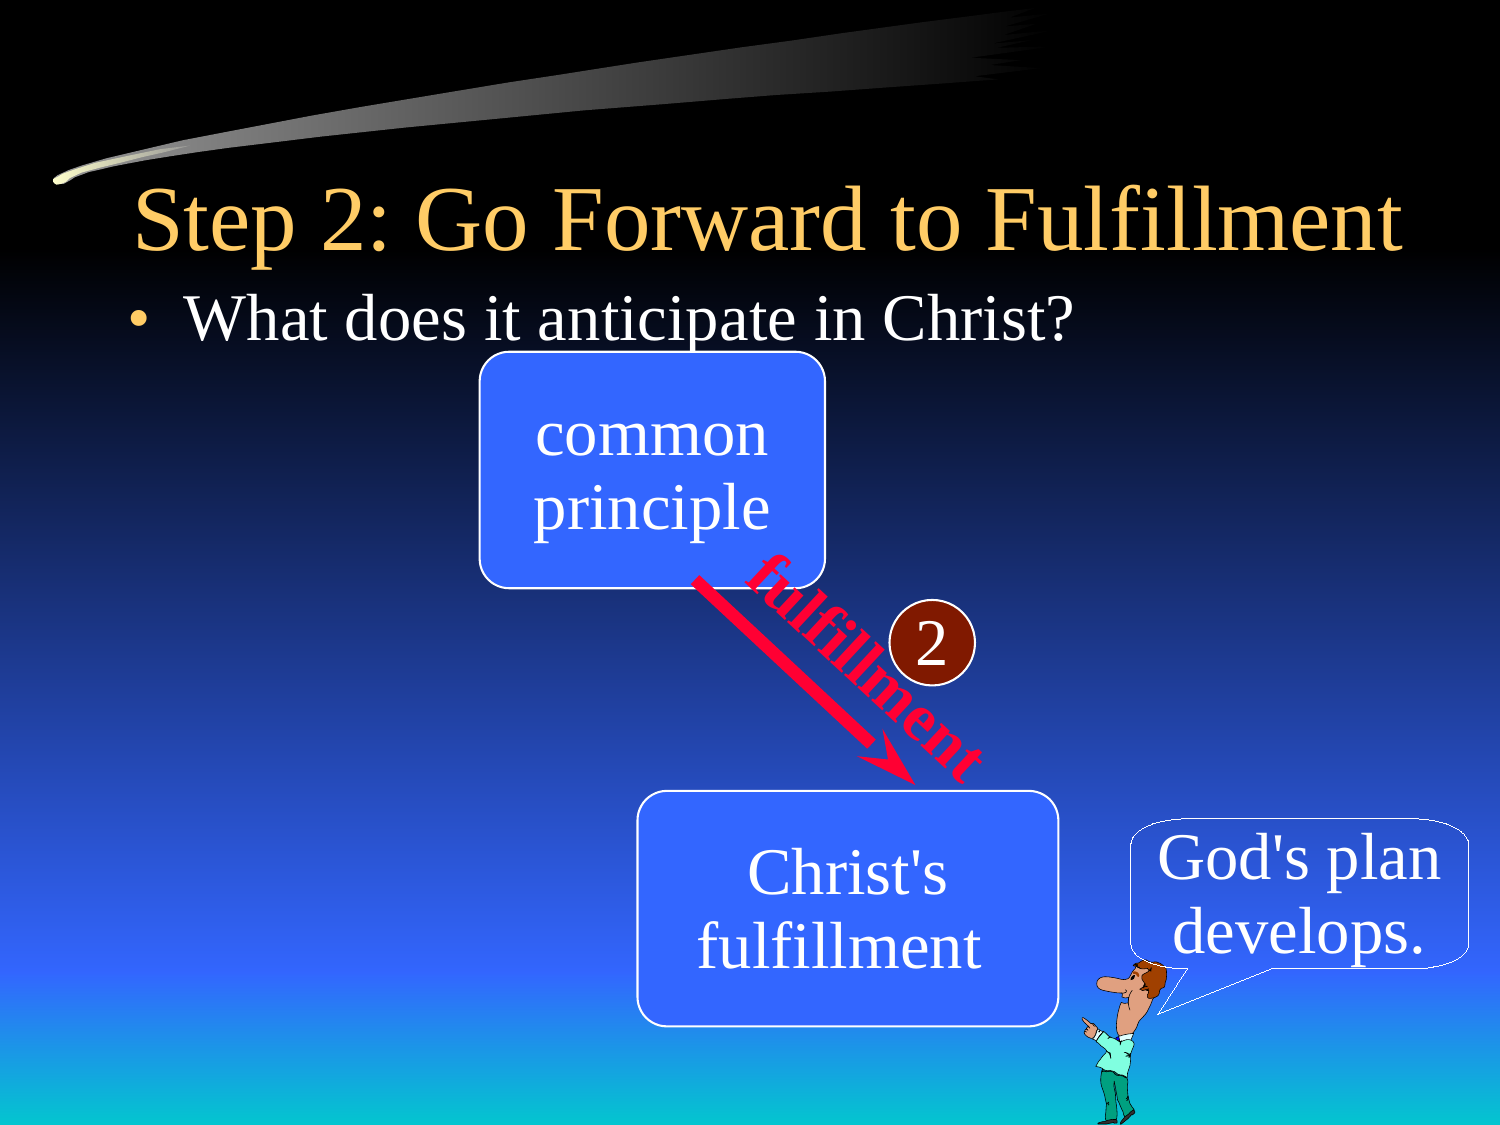

# Step 2: Go Forward to Fulfillment
What does it anticipate in Christ?
common
principle
2
fulfillment
Christ's
fulfillment
God's plan
develops.